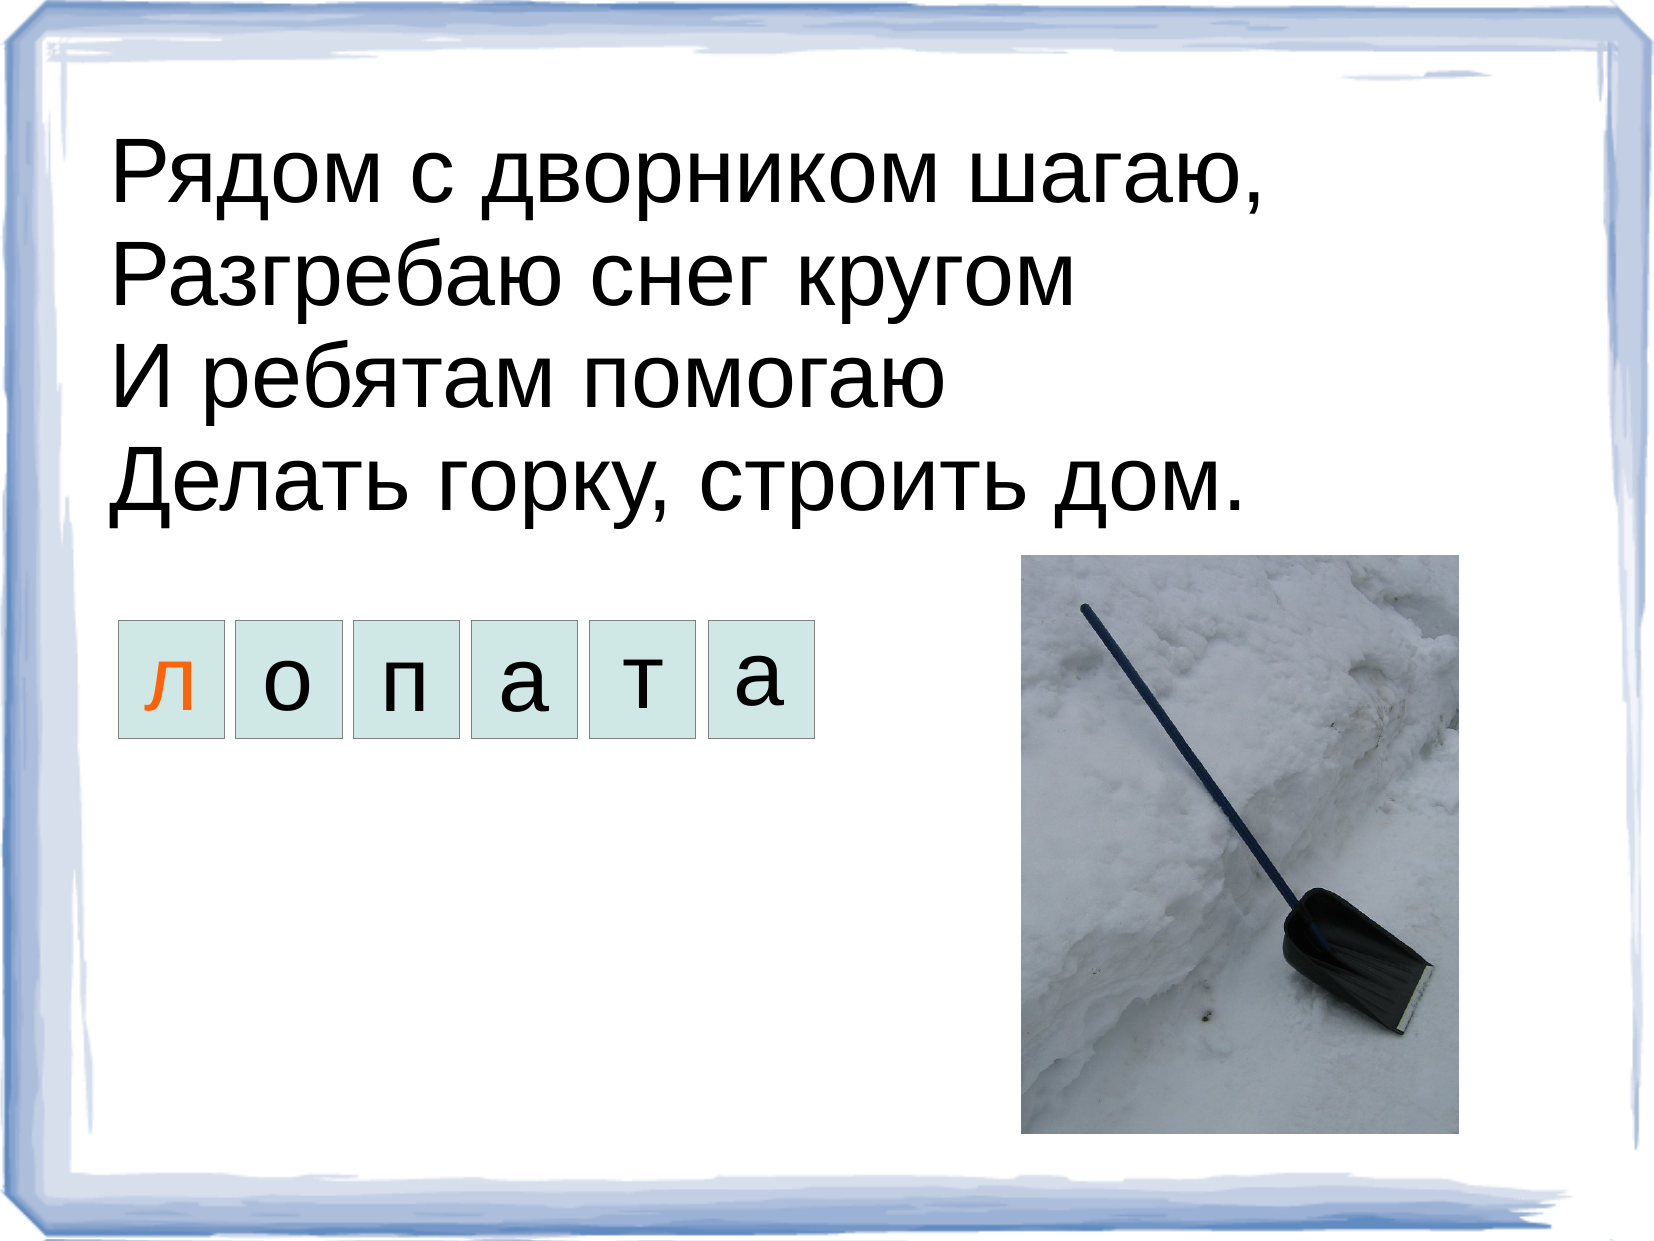

Рядом с дворником шагаю,
Разгребаю снег кругом
И ребятам помогаю
Делать горку, строить дом.
а
т
л
о
п
а